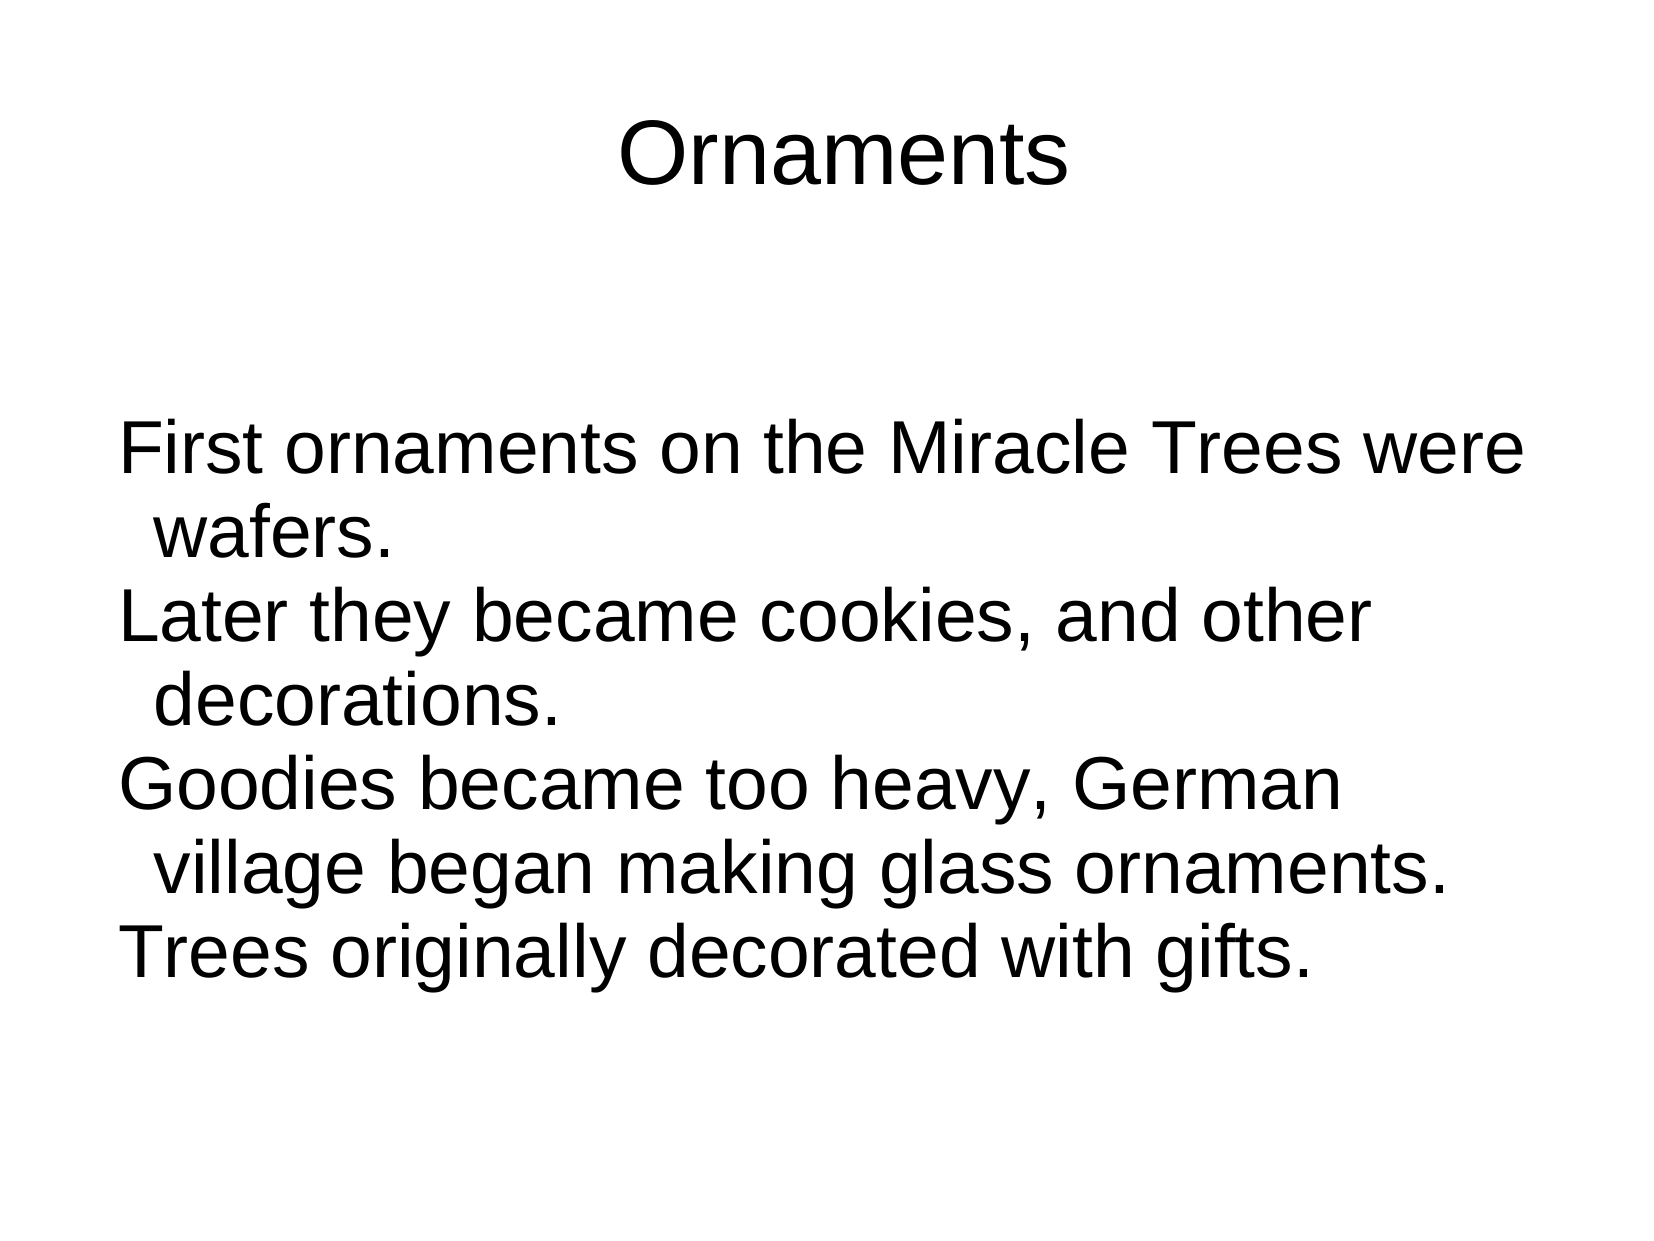

# Ornaments
First ornaments on the Miracle Trees were wafers.
Later they became cookies, and other decorations.
Goodies became too heavy, German village began making glass ornaments.
Trees originally decorated with gifts.